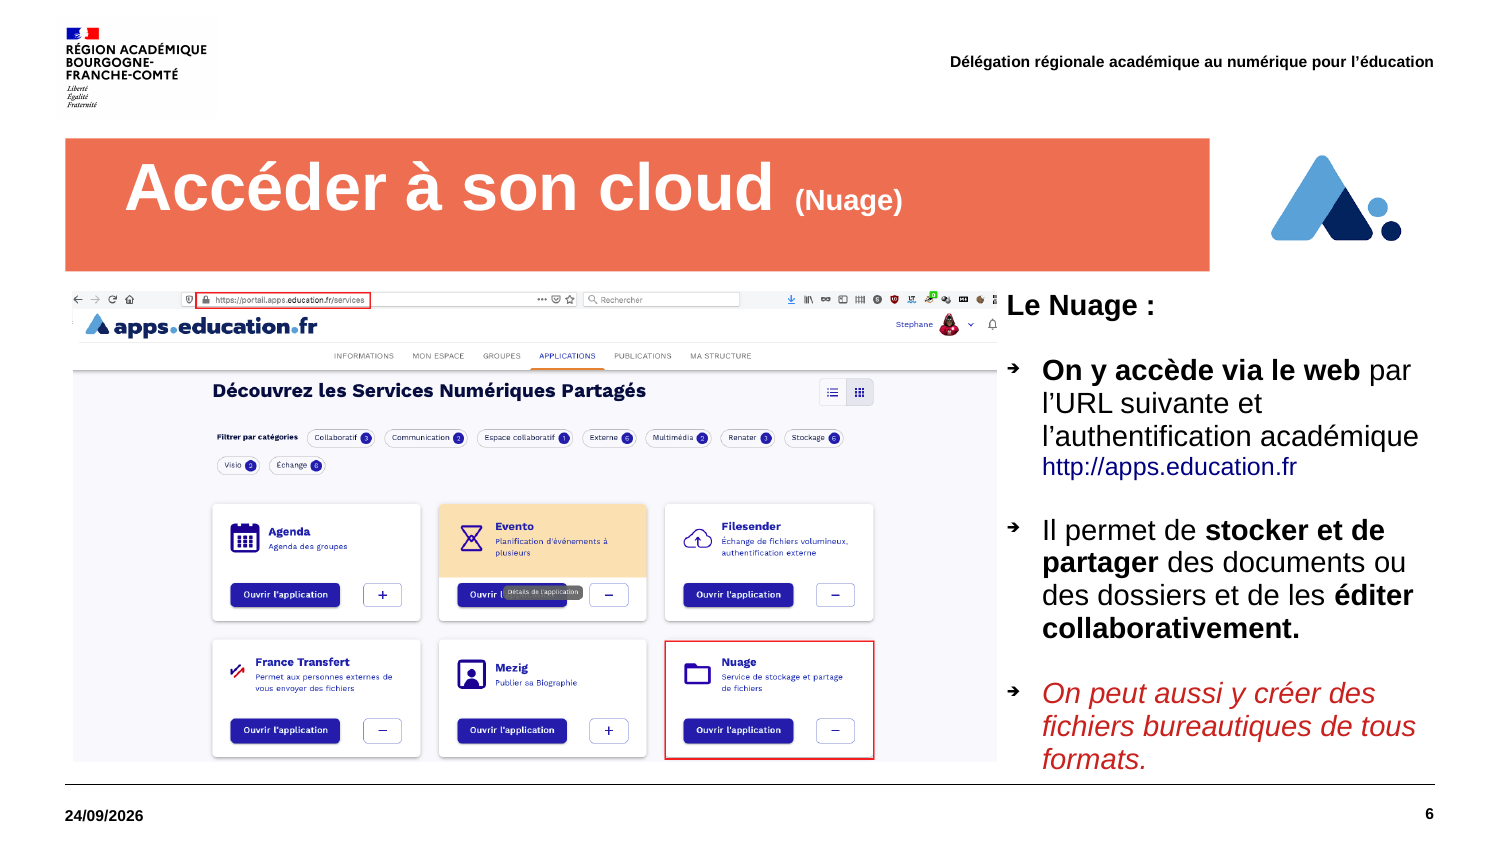

Délégation régionale académique au numérique pour l’éducation
Accéder à son cloud (Nuage)
Le Nuage :
On y accède via le web par l’URL suivante et l’authentification académique
http://apps.education.fr
Il permet de stocker et de partager des documents ou des dossiers et de les éditer collaborativement.
On peut aussi y créer des fichiers bureautiques de tous formats.